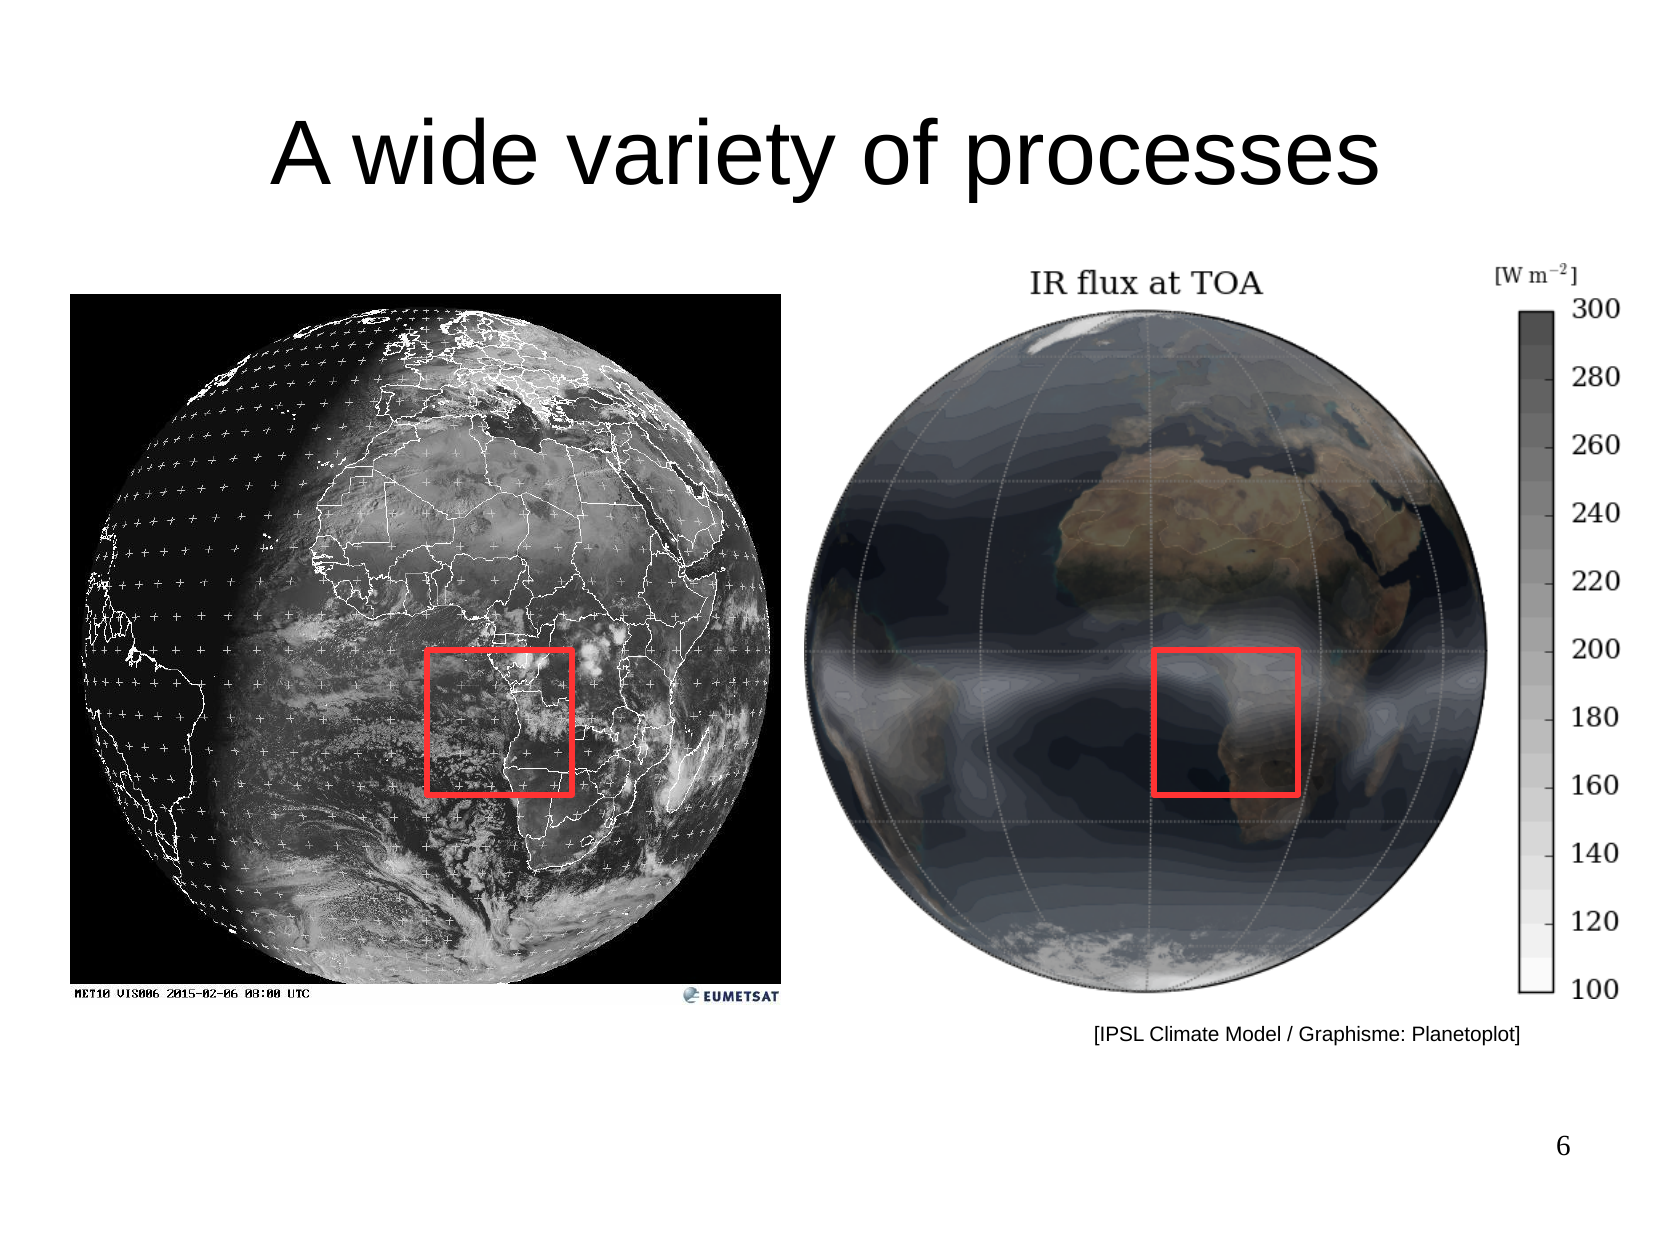

# A wide variety of processes
[IPSL Climate Model / Graphisme: Planetoplot]
6